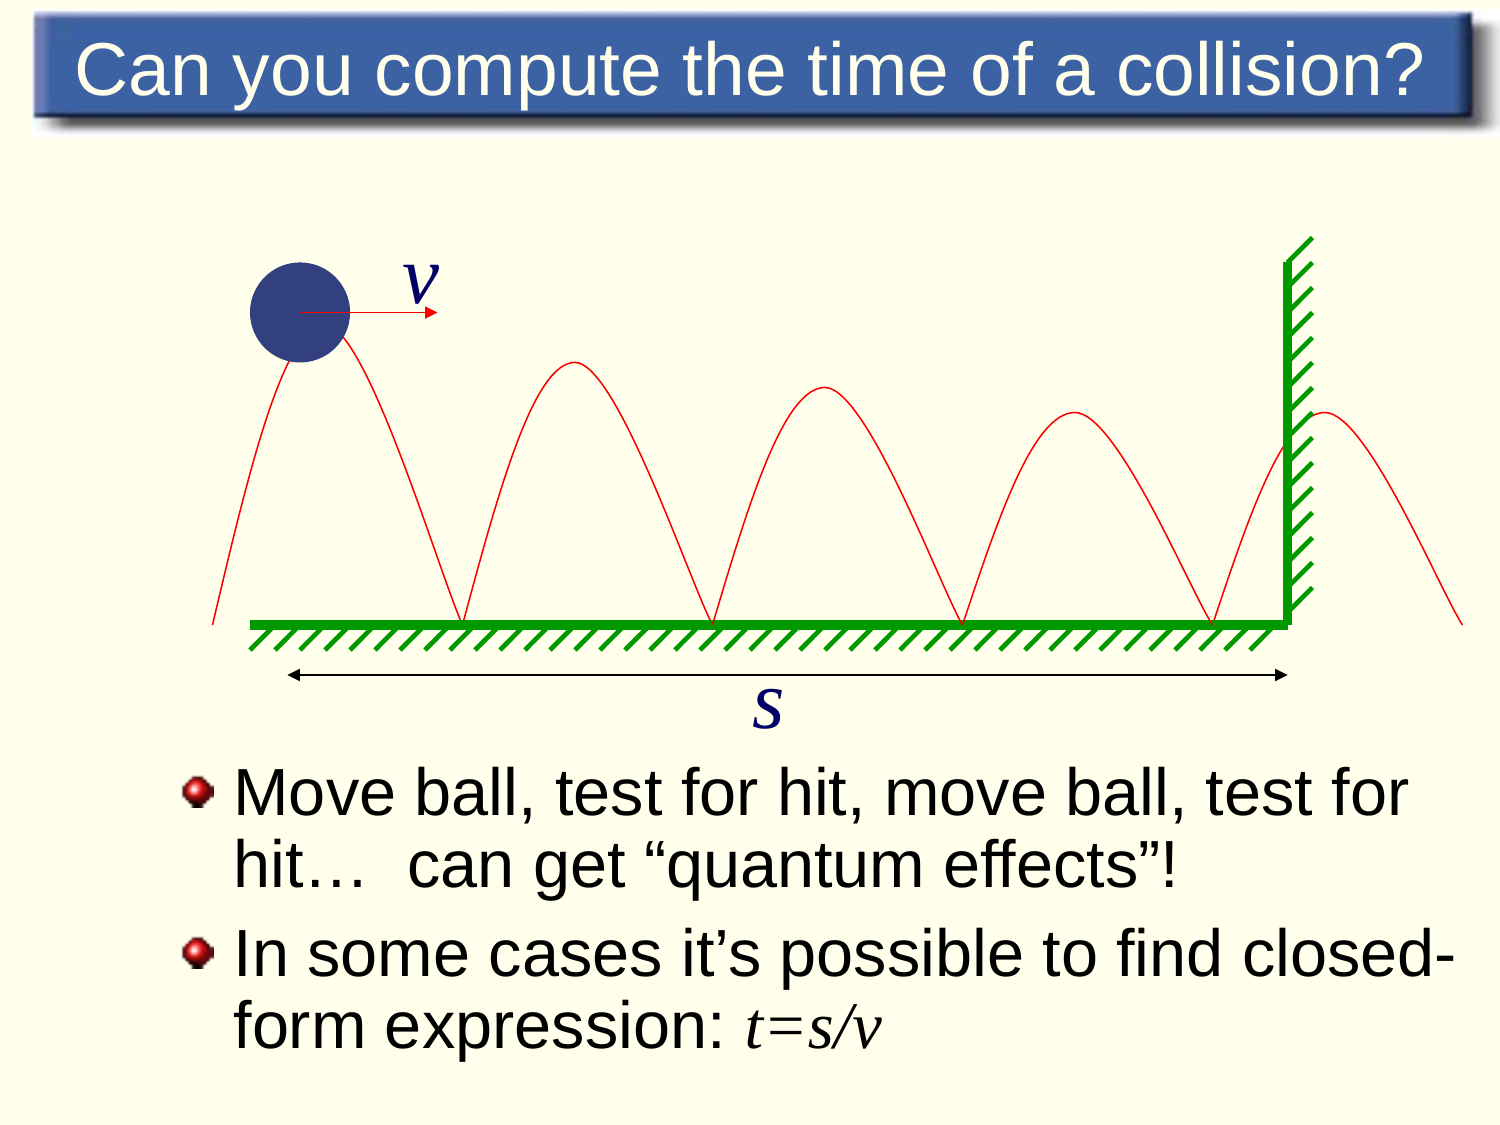

# Can you compute the time of a collision?
v
s
Move ball, test for hit, move ball, test for hit… can get “quantum effects”!
In some cases it’s possible to find closed-form expression: t=s/v